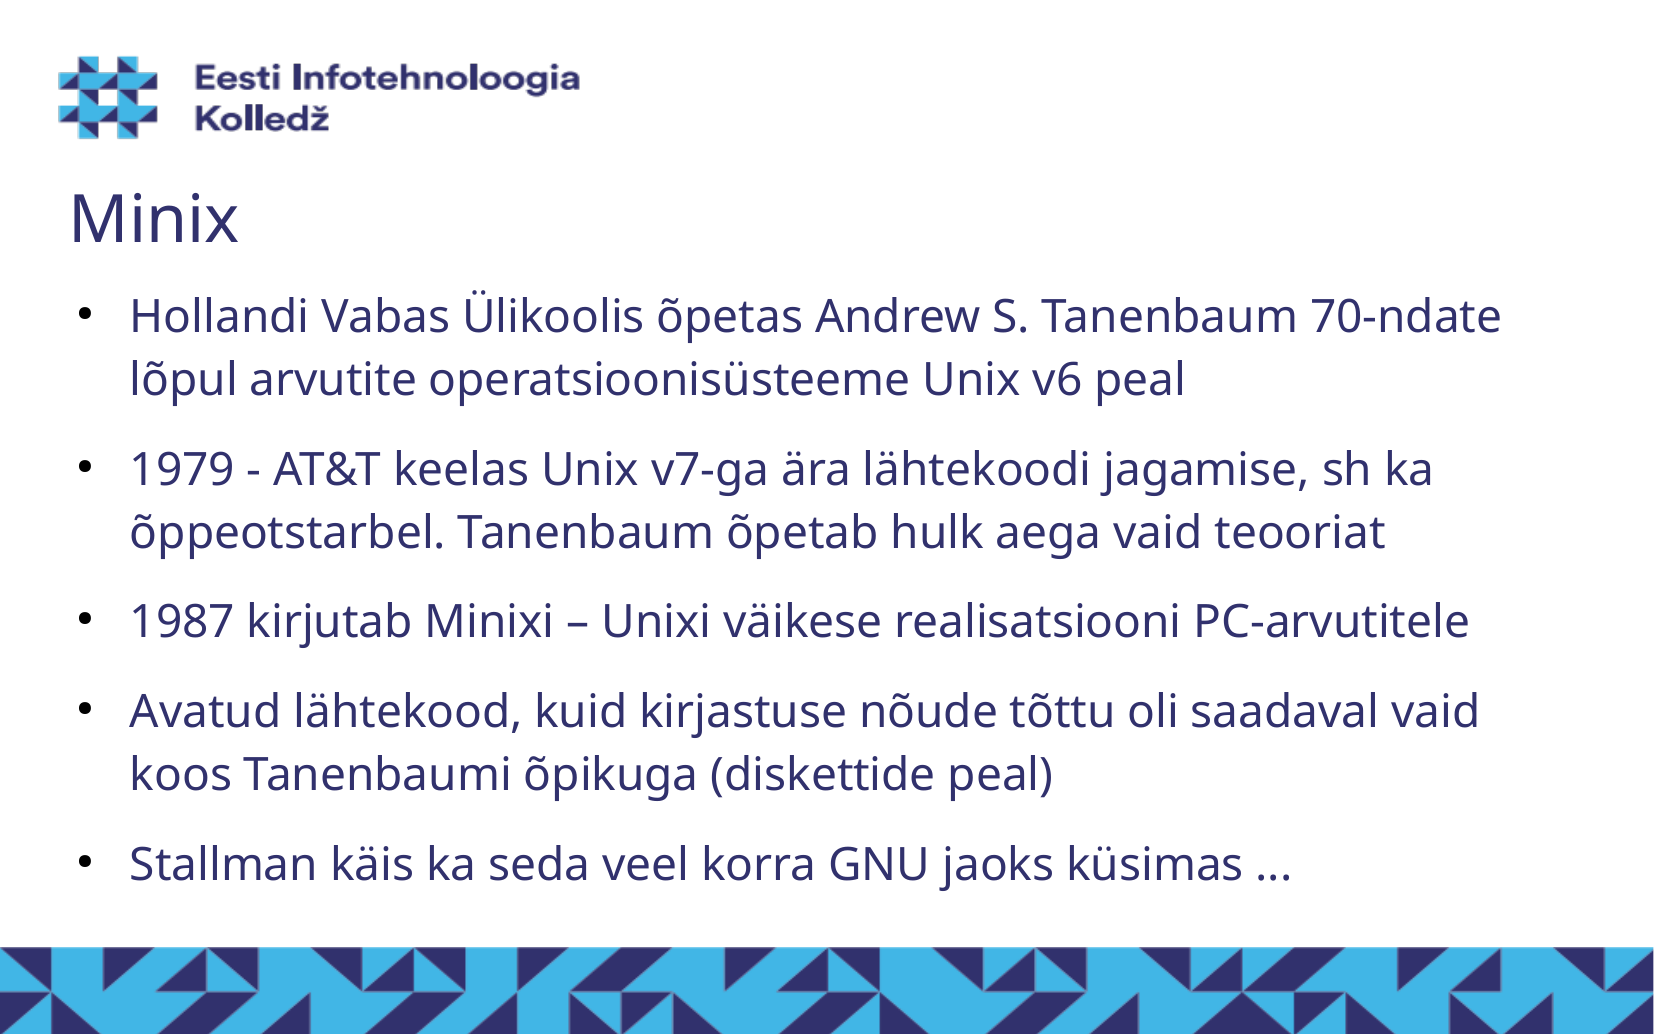

# Minix
Hollandi Vabas Ülikoolis õpetas Andrew S. Tanenbaum 70-ndate lõpul arvutite operatsioonisüsteeme Unix v6 peal
1979 - AT&T keelas Unix v7-ga ära lähtekoodi jagamise, sh ka õppeotstarbel. Tanenbaum õpetab hulk aega vaid teooriat
1987 kirjutab Minixi – Unixi väikese realisatsiooni PC-arvutitele
Avatud lähtekood, kuid kirjastuse nõude tõttu oli saadaval vaid koos Tanenbaumi õpikuga (diskettide peal)
Stallman käis ka seda veel korra GNU jaoks küsimas ...